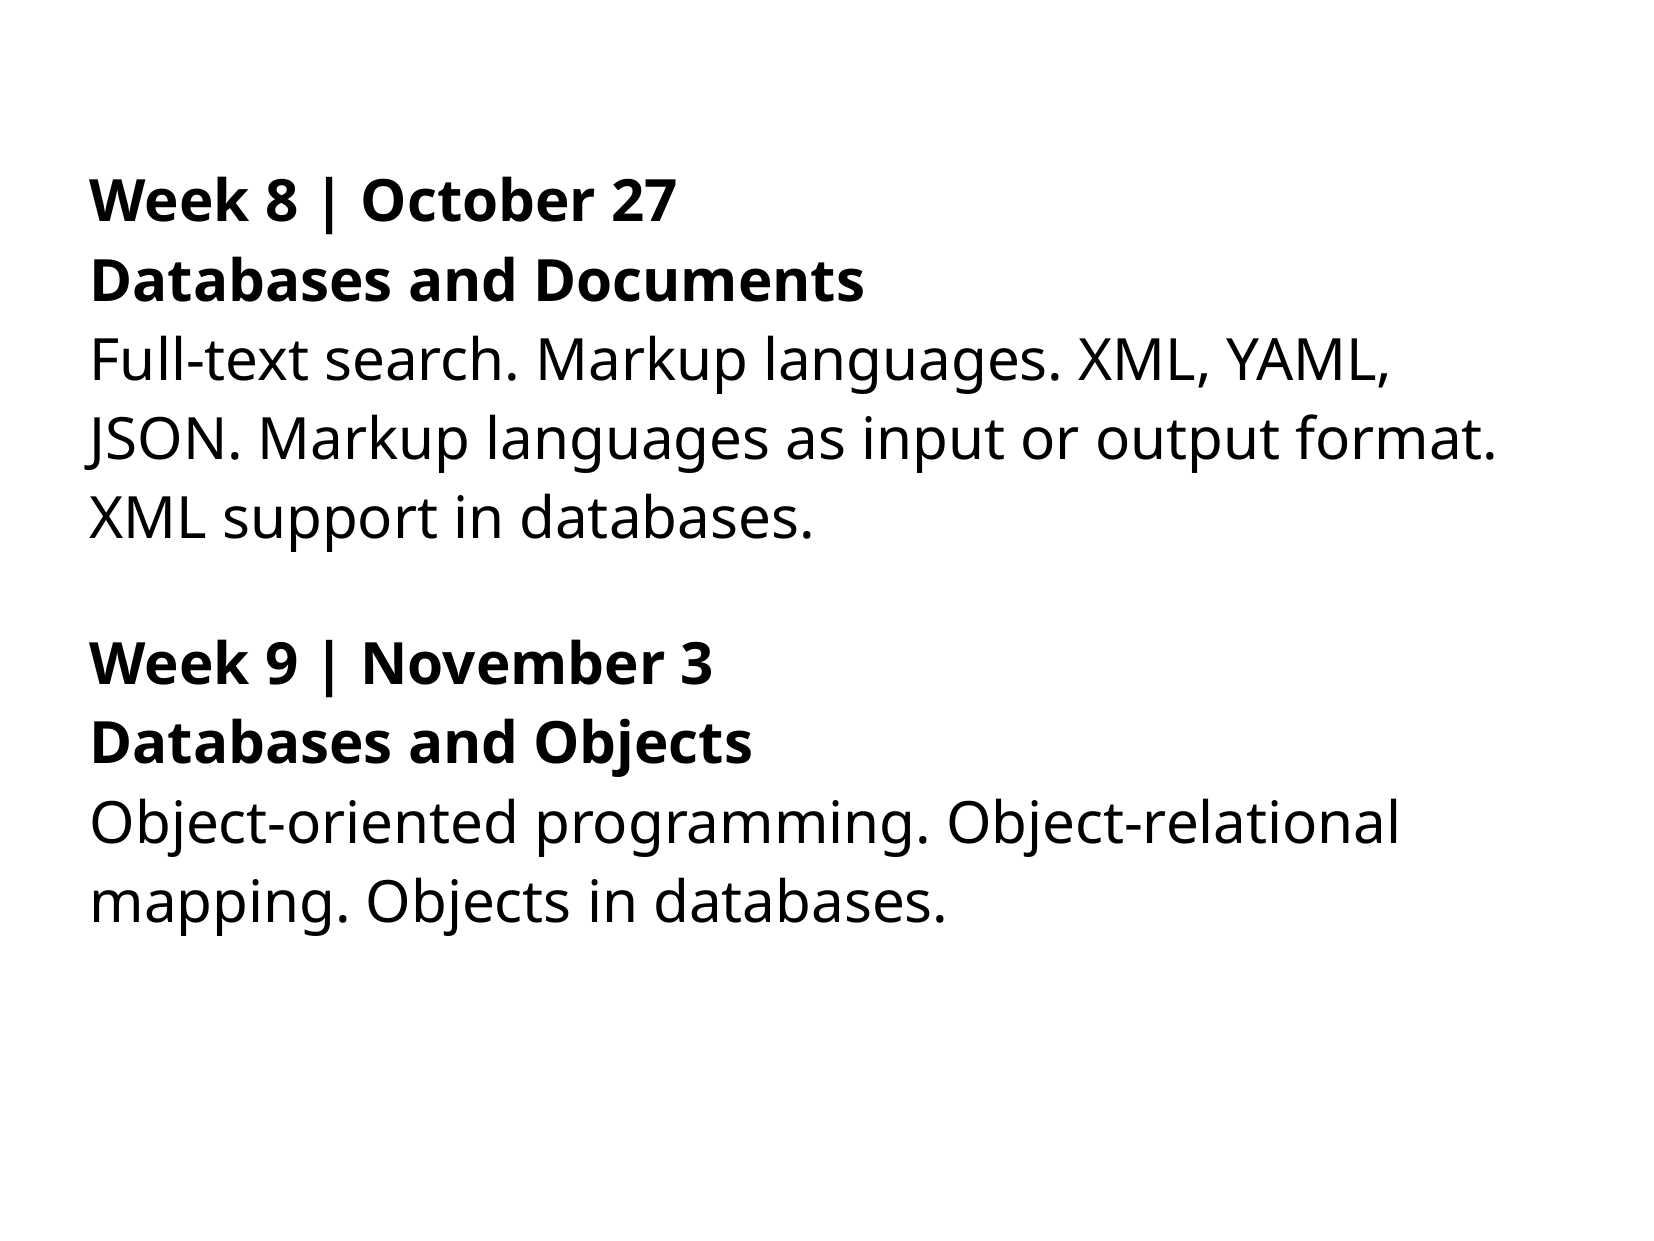

Week 8 | October 27
Databases and Documents
Full-text search. Markup languages. XML, YAML, JSON. Markup languages as input or output format. XML support in databases.
Week 9 | November 3
Databases and Objects
Object-oriented programming. Object-relational mapping. Objects in databases.